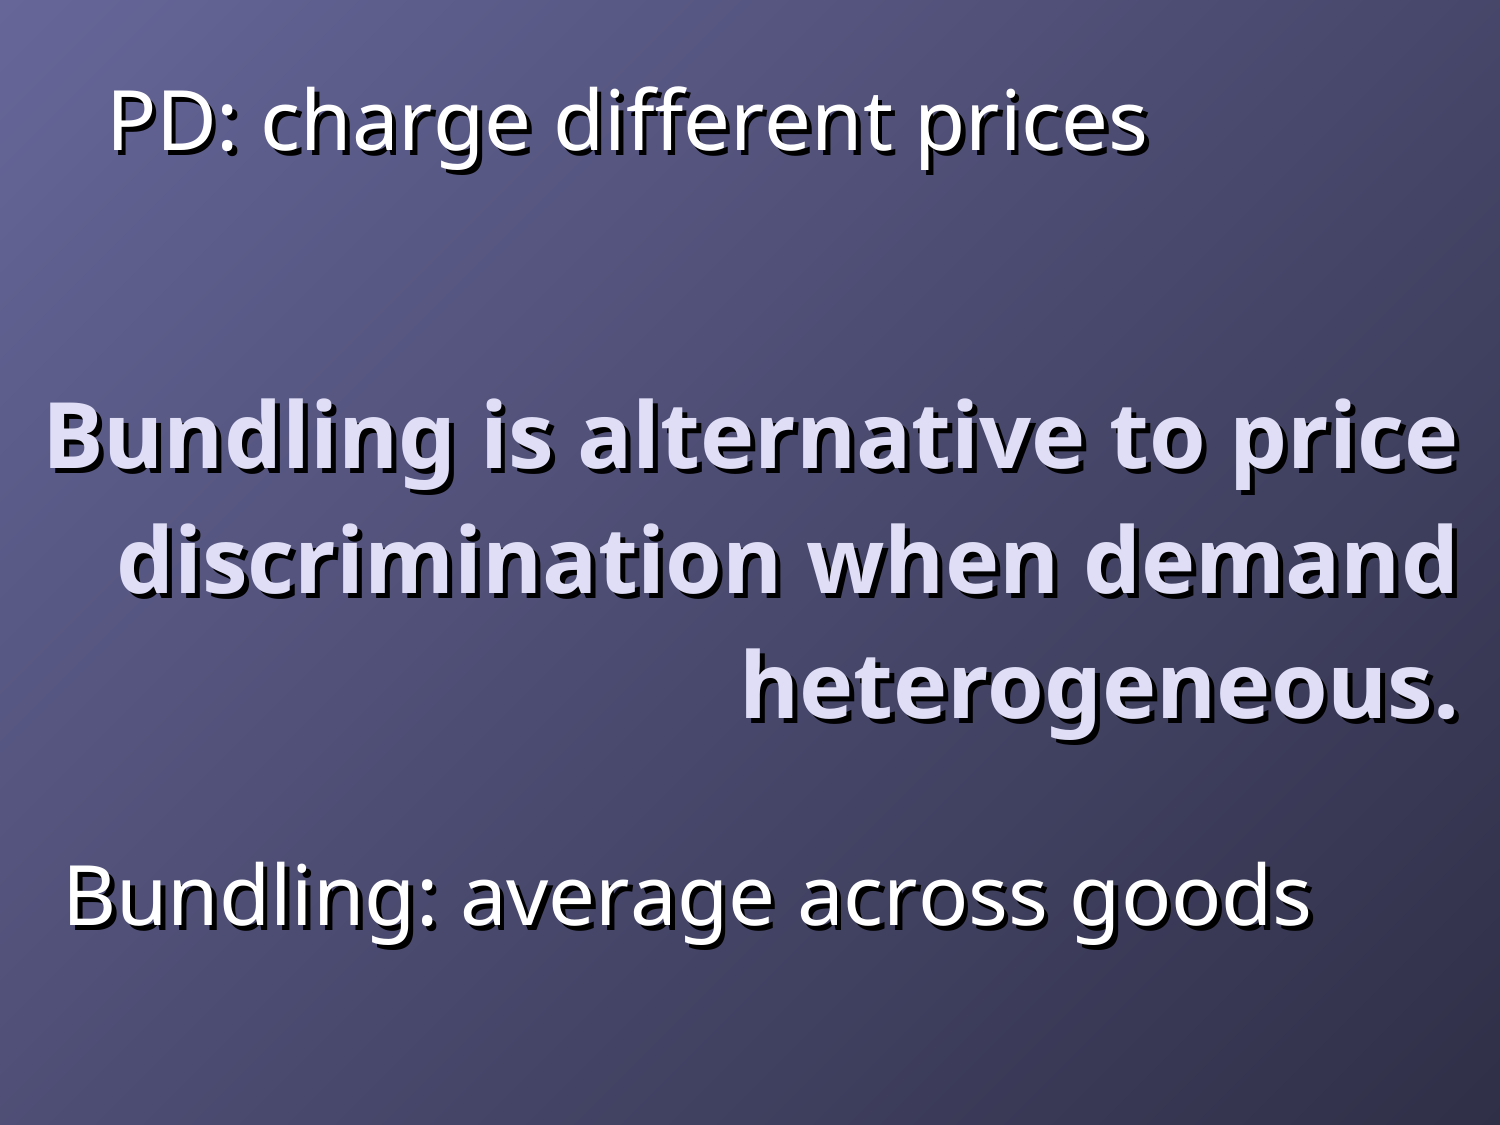

PD: charge different prices
# Bundling is alternative to price discrimination when demand heterogeneous.
Bundling: average across goods